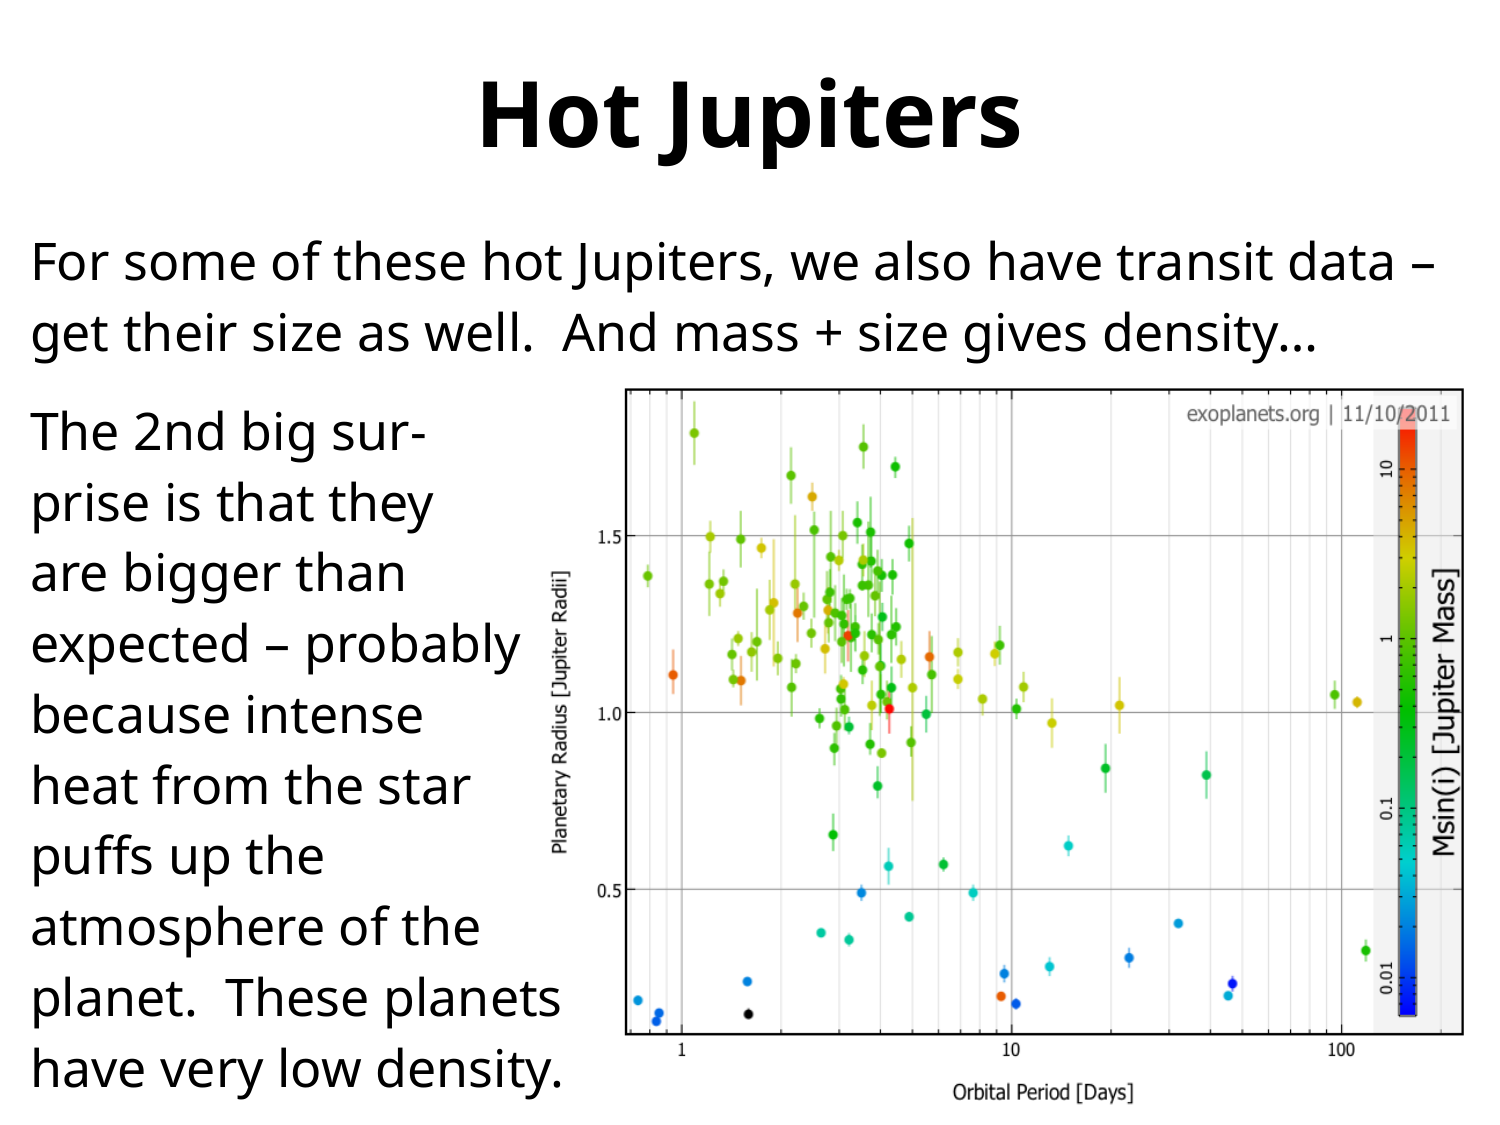

# Hot Jupiters
For some of these hot Jupiters, we also have transit data – get their size as well. And mass + size gives density…
The 2nd big sur-
prise is that they
are bigger than
expected – probably
because intense
heat from the star
puffs up the
atmosphere of the
planet. These planets
have very low density.